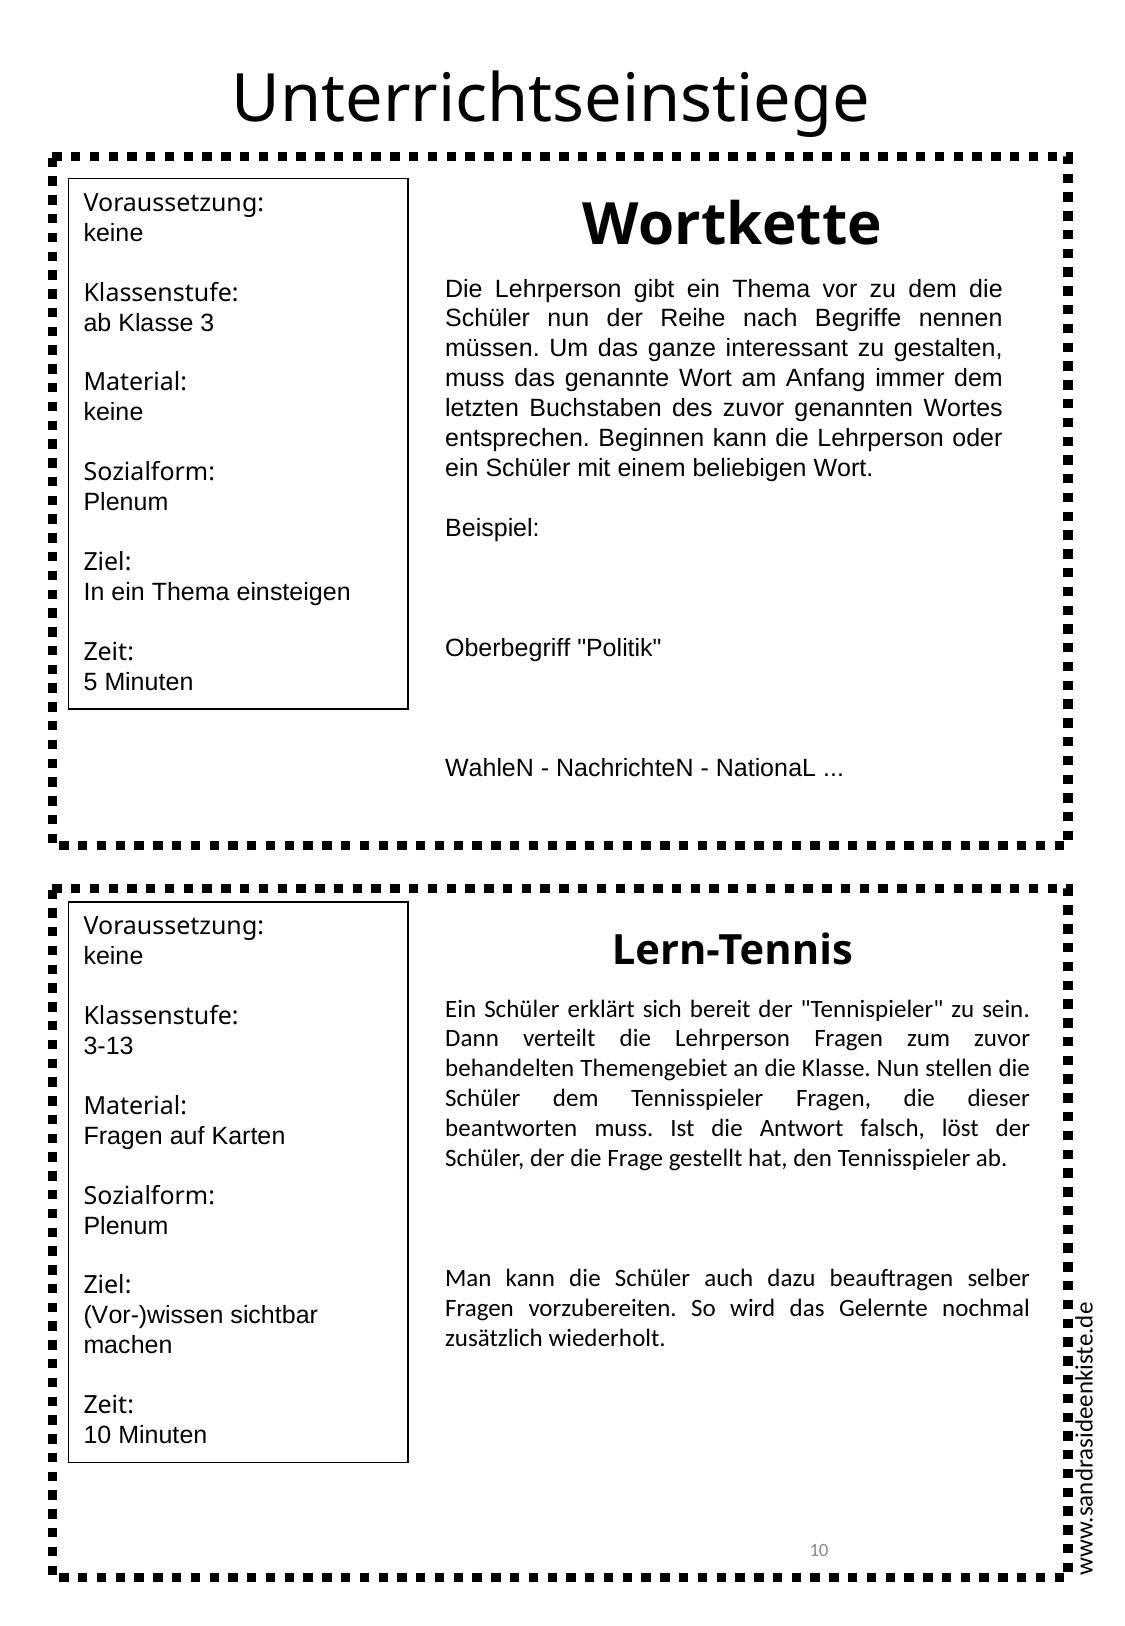

Unterrichtseinstiege
Voraussetzung:
keine
Klassenstufe:
ab Klasse 3
Material:
keine
Sozialform:
Plenum
Ziel:
In ein Thema einsteigen
Zeit:
5 Minuten
Wortkette
Die Lehrperson gibt ein Thema vor zu dem die Schüler nun der Reihe nach Begriffe nennen müssen. Um das ganze interessant zu gestalten, muss das genannte Wort am Anfang immer dem letzten Buchstaben des zuvor genannten Wortes entsprechen. Beginnen kann die Lehrperson oder ein Schüler mit einem beliebigen Wort.
Beispiel:
Oberbegriff "Politik"
WahleN - NachrichteN - NationaL ...
Voraussetzung:
keine
Klassenstufe:
3-13
Material:
Fragen auf Karten
Sozialform:
Plenum
Ziel:
(Vor-)wissen sichtbar machen
Zeit:
10 Minuten
Lern-Tennis
Ein Schüler erklärt sich bereit der "Tennispieler" zu sein. Dann verteilt die Lehrperson Fragen zum zuvor behandelten Themengebiet an die Klasse. Nun stellen die Schüler dem Tennisspieler Fragen, die dieser beantworten muss. Ist die Antwort falsch, löst der Schüler, der die Frage gestellt hat, den Tennisspieler ab.
Man kann die Schüler auch dazu beauftragen selber Fragen vorzubereiten. So wird das Gelernte nochmal zusätzlich wiederholt.
www.sandrasideenkiste.de